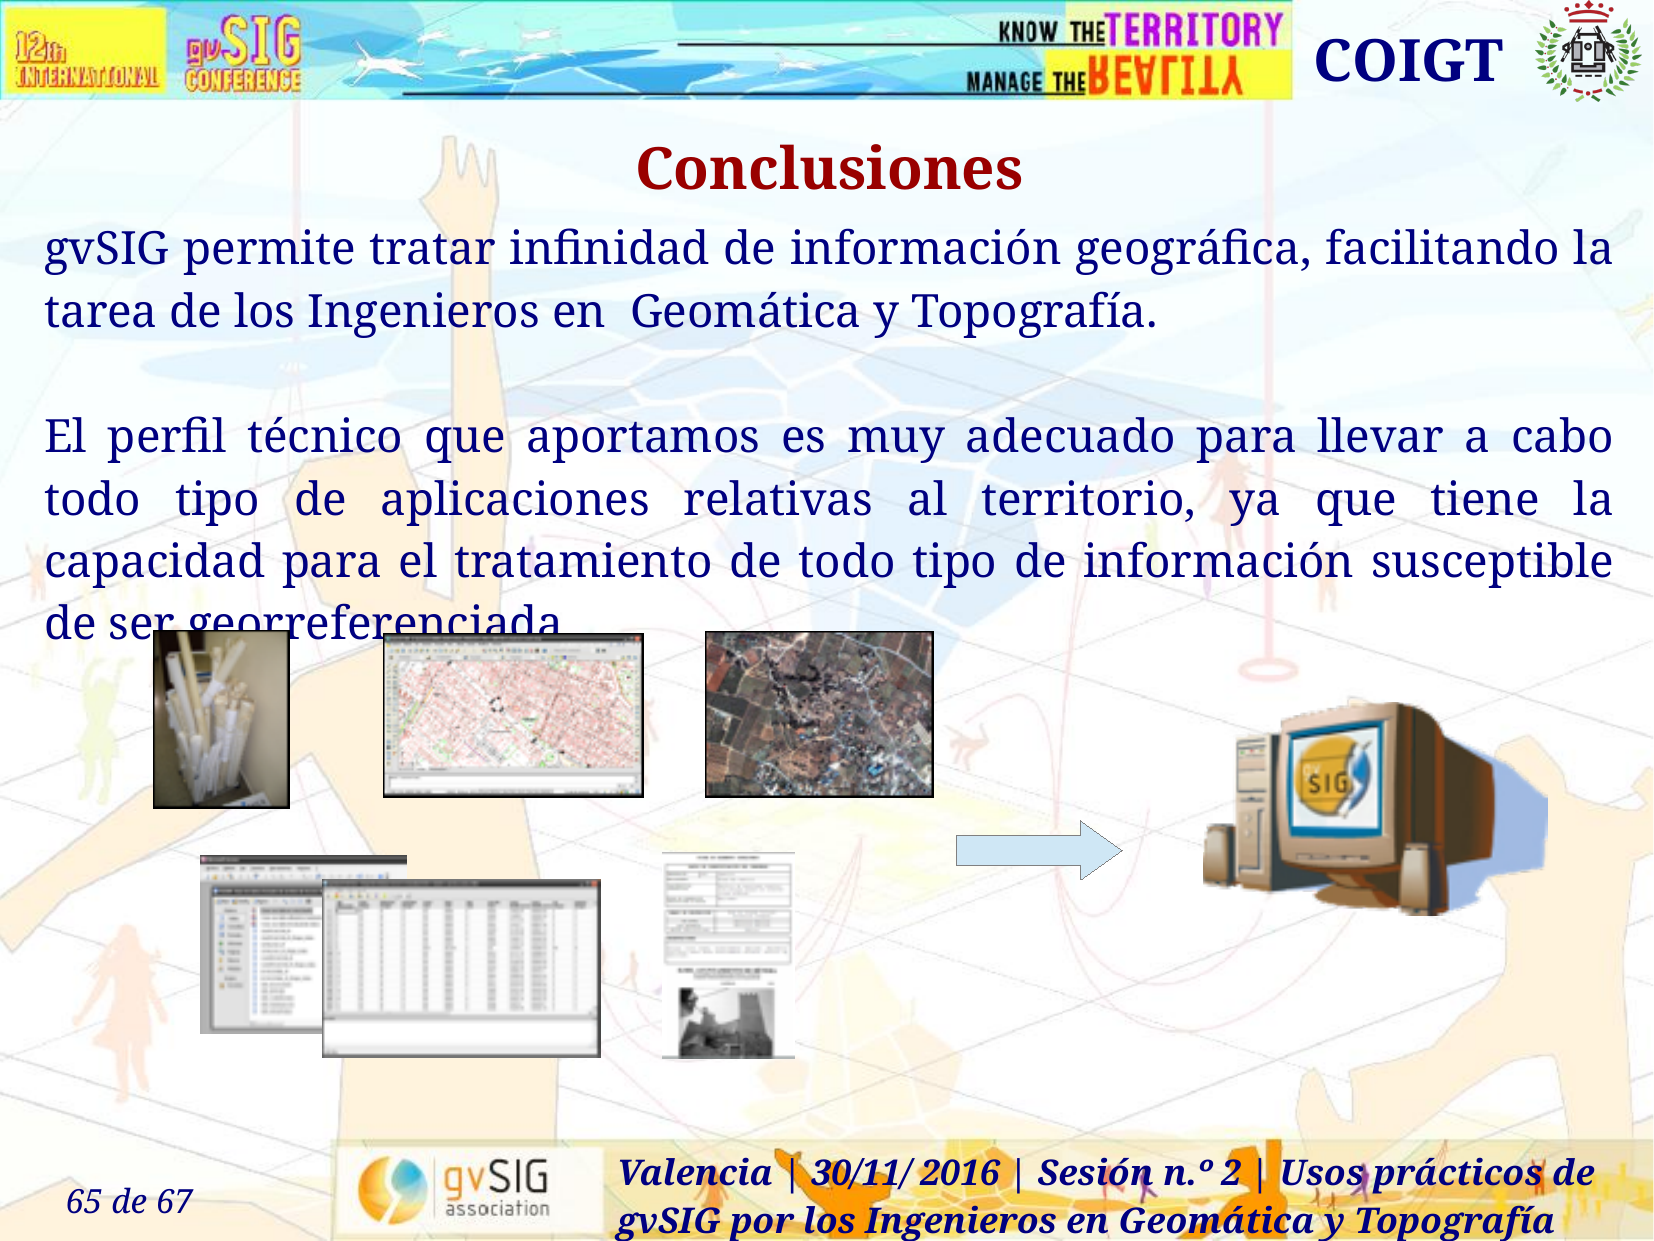

COIGT
Valencia | 30/11/ 2016 | Sesión n.º 2 | Usos prácticos de gvSIG por los Ingenieros en Geomática y Topografía
 de 67
Conclusiones
gvSIG permite tratar infinidad de información geográfica, facilitando la tarea de los Ingenieros en Geomática y Topografía.
El perfil técnico que aportamos es muy adecuado para llevar a cabo todo tipo de aplicaciones relativas al territorio, ya que tiene la capacidad para el tratamiento de todo tipo de información susceptible de ser georreferenciada.